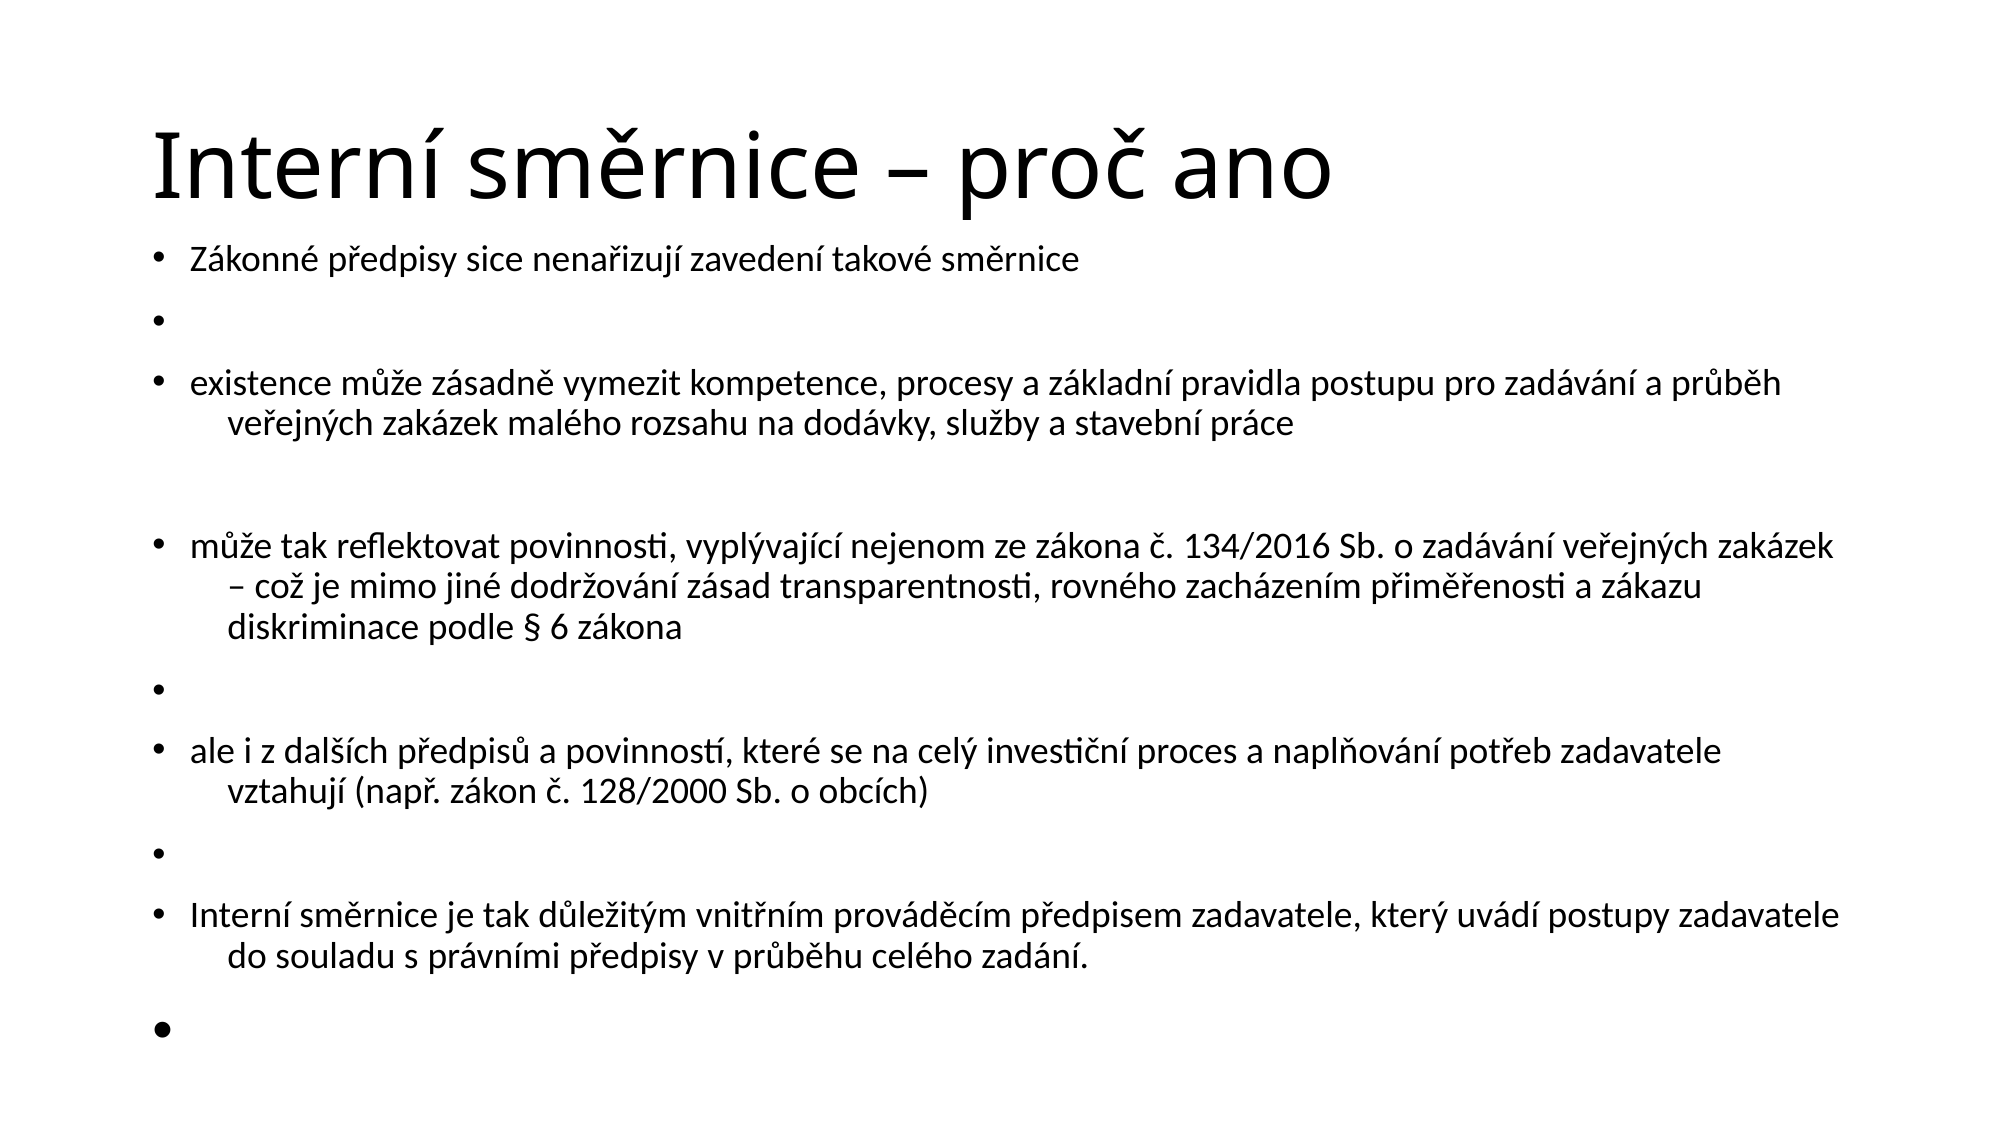

# Interní směrnice – proč ano
Zákonné předpisy sice nenařizují zavedení takové směrnice
existence může zásadně vymezit kompetence, procesy a základní pravidla postupu pro zadávání a průběh veřejných zakázek malého rozsahu na dodávky, služby a stavební práce
může tak reflektovat povinnosti, vyplývající nejenom ze zákona č. 134/2016 Sb. o zadávání veřejných zakázek – což je mimo jiné dodržování zásad transparentnosti, rovného zacházením přiměřenosti a zákazu diskriminace podle § 6 zákona
ale i z dalších předpisů a povinností, které se na celý investiční proces a naplňování potřeb zadavatele vztahují (např. zákon č. 128/2000 Sb. o obcích)
Interní směrnice je tak důležitým vnitřním prováděcím předpisem zadavatele, který uvádí postupy zadavatele do souladu s právními předpisy v průběhu celého zadání.